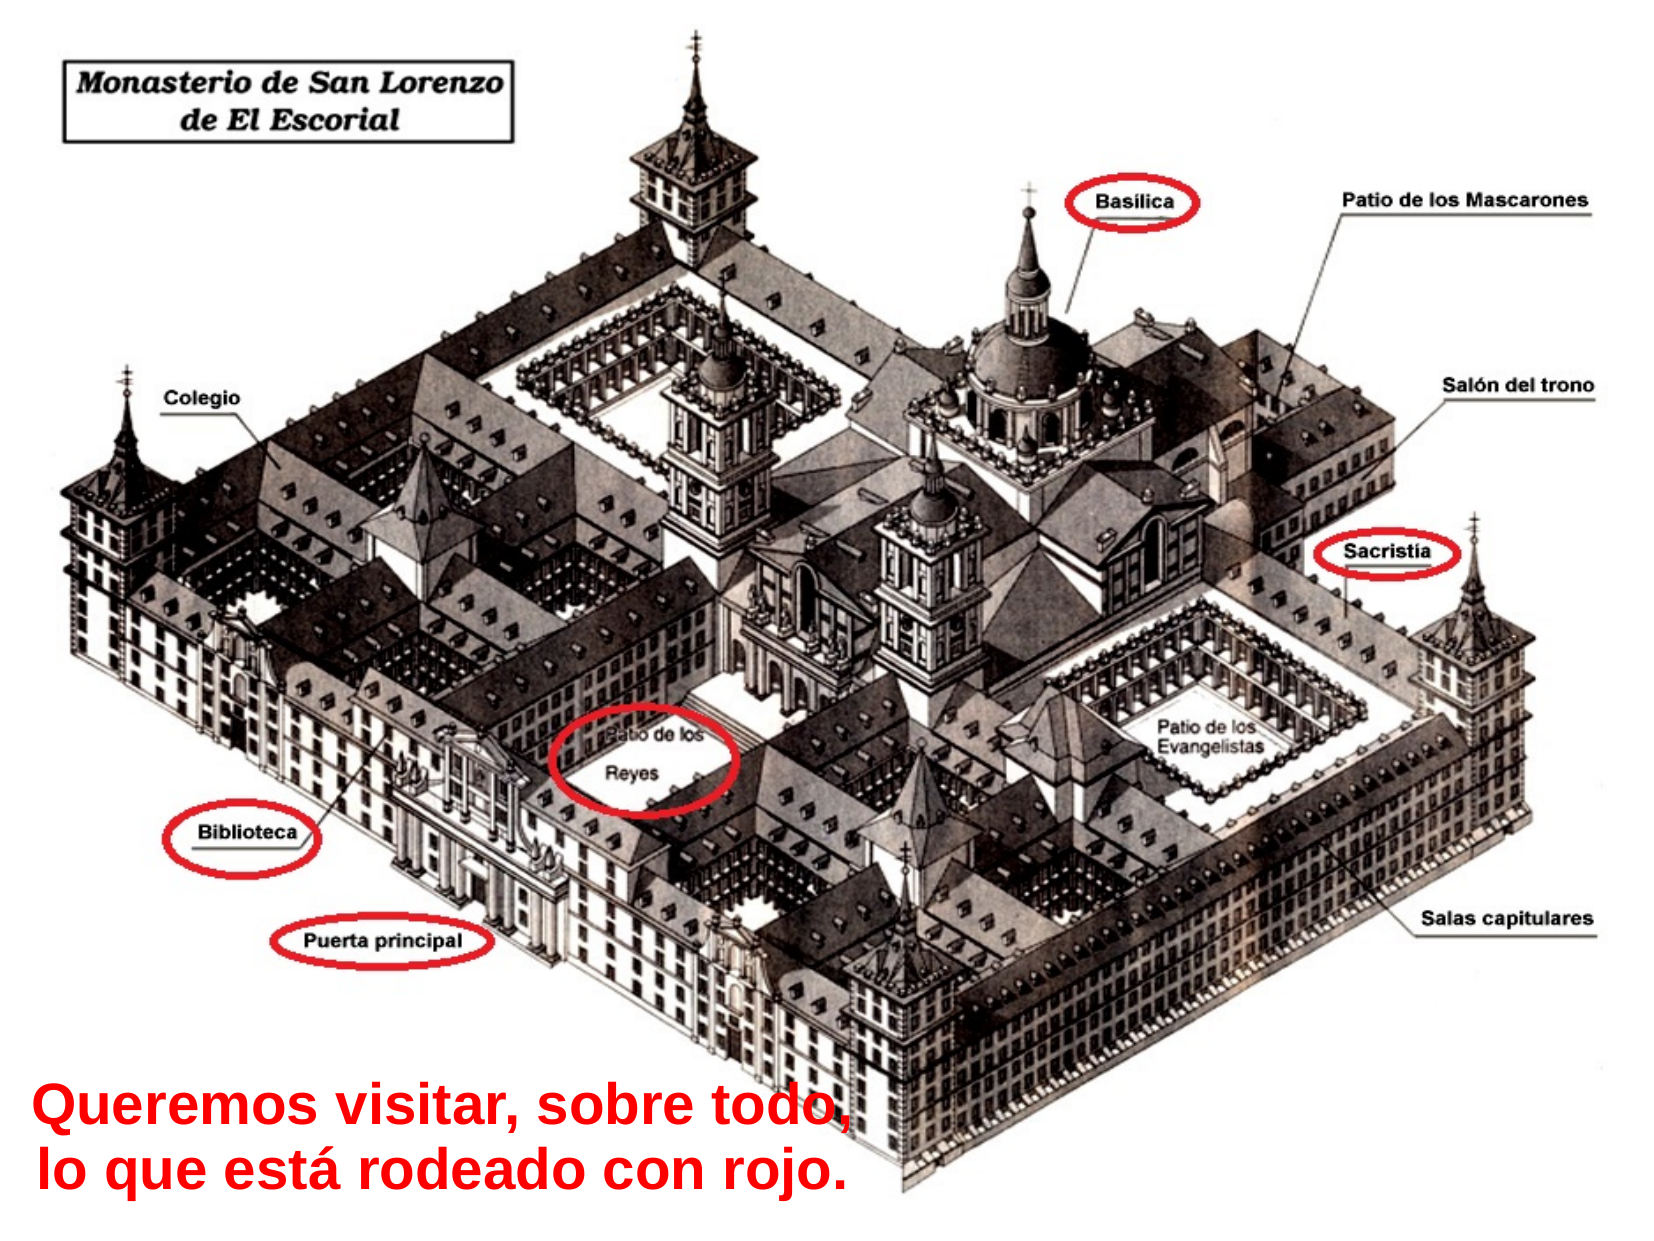

# Queremos visitar, sobre todo, lo que está rodeado con rojo.